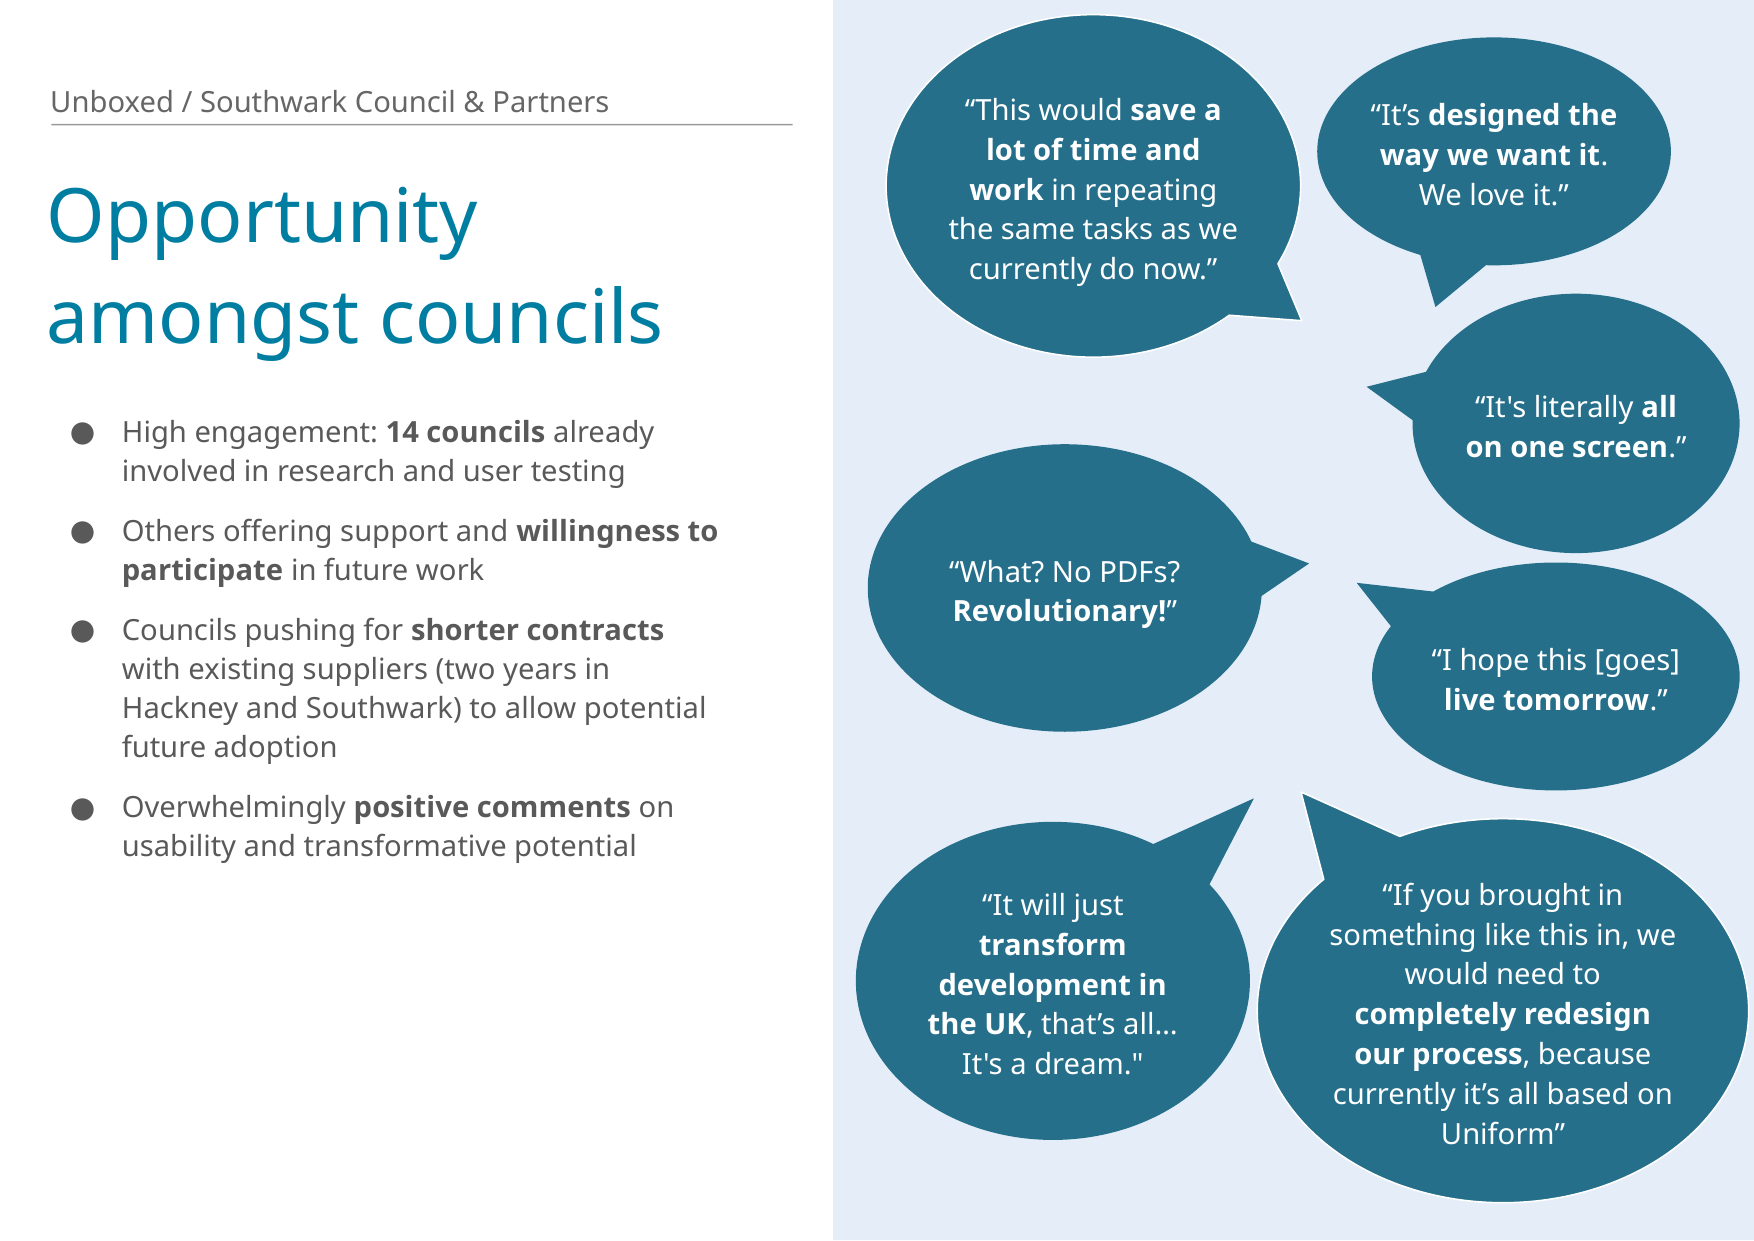

“This would save a lot of time and work in repeating the same tasks as we currently do now.”
“It’s designed the way we want it. We love it.”
Unboxed / Southwark Council & Partners
Opportunity amongst councils
High engagement: 14 councils already involved in research and user testing
Others offering support and willingness to participate in future work
Councils pushing for shorter contracts with existing suppliers (two years in Hackney and Southwark) to allow potential future adoption
Overwhelmingly positive comments on usability and transformative potential
“It's literally all on one screen.”
“What? No PDFs? Revolutionary!”
“I hope this [goes] live tomorrow.”
“If you brought in something like this in, we would need to completely redesign our process, because currently it’s all based on Uniform”
“It will just transform development in the UK, that’s all… It's a dream."